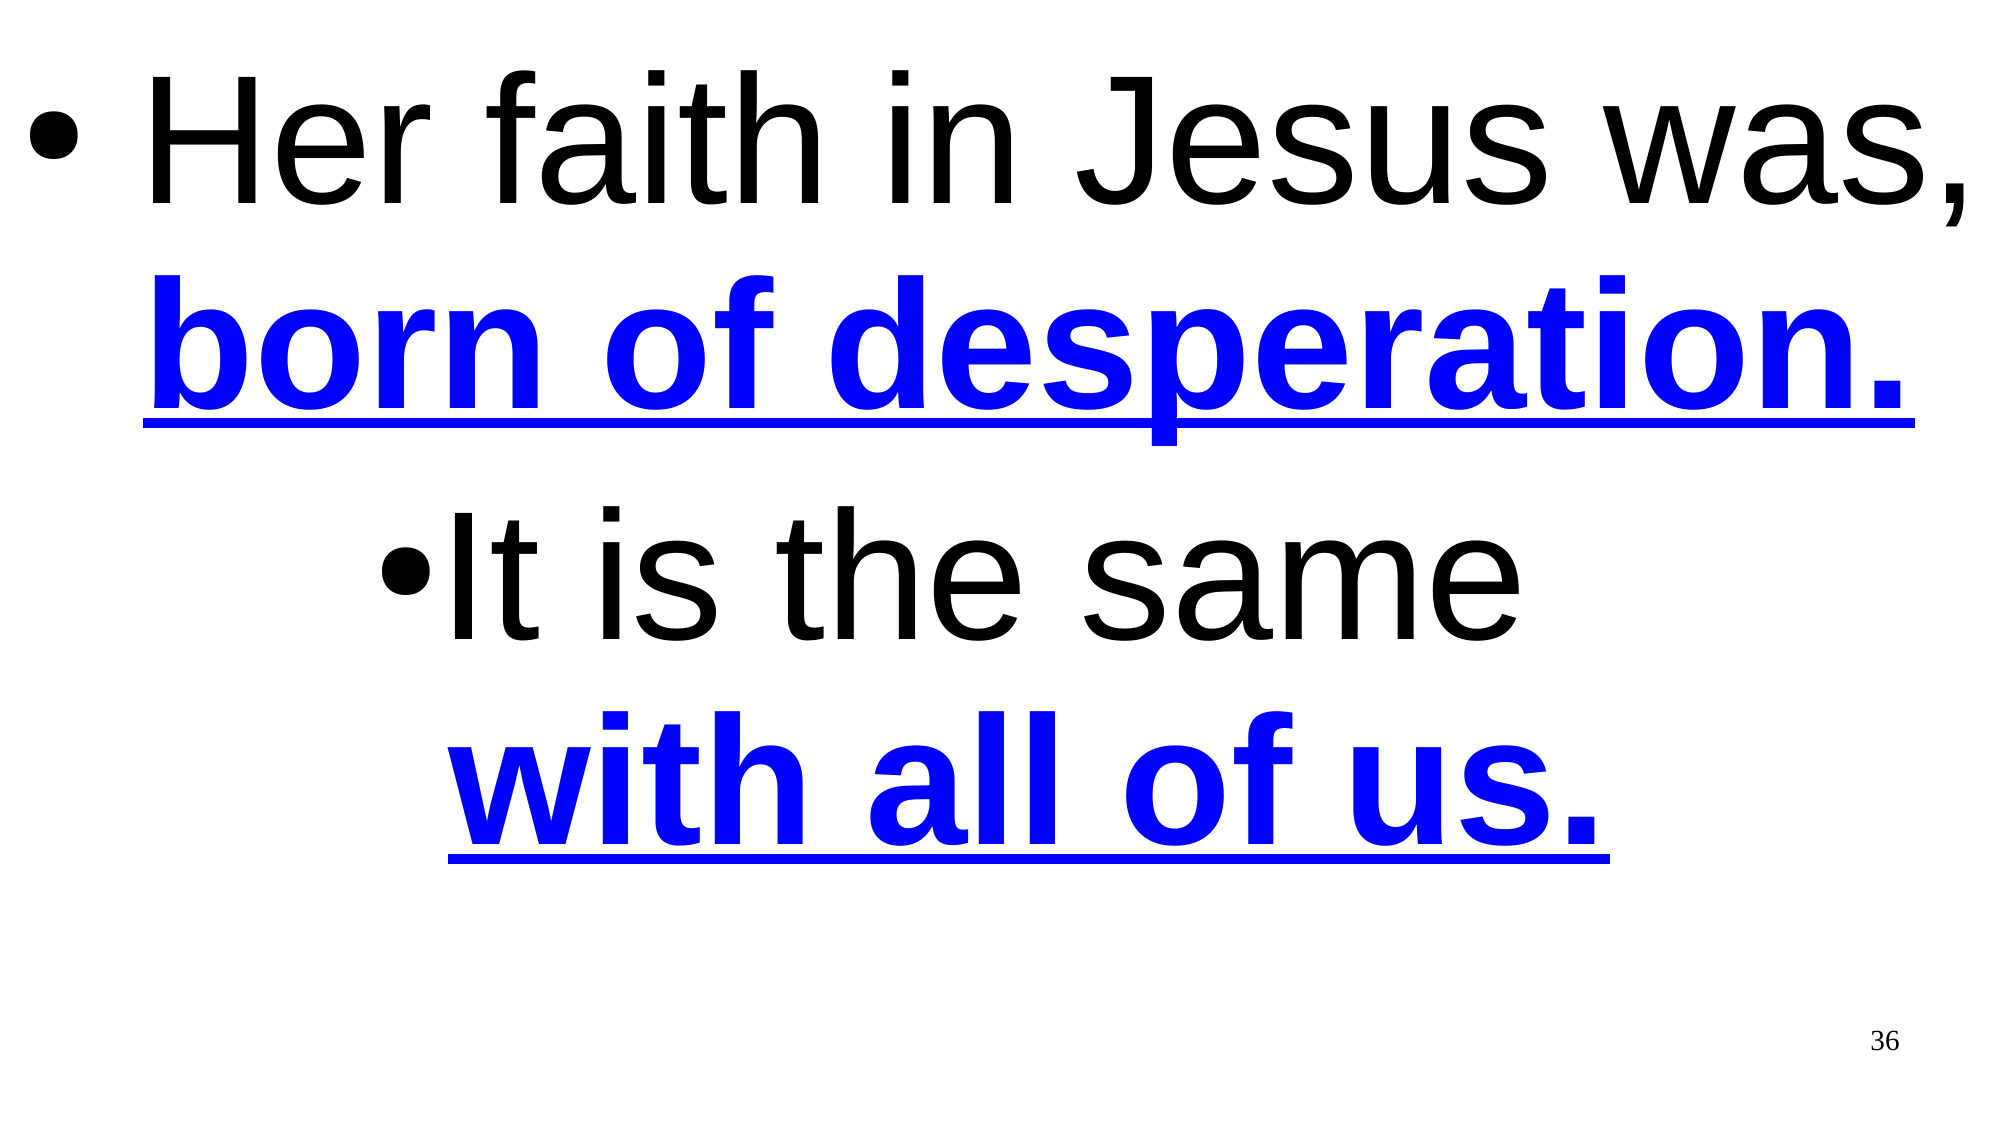

# Her faith in Jesus was, born of desperation.
It is the same
with all of us.
36